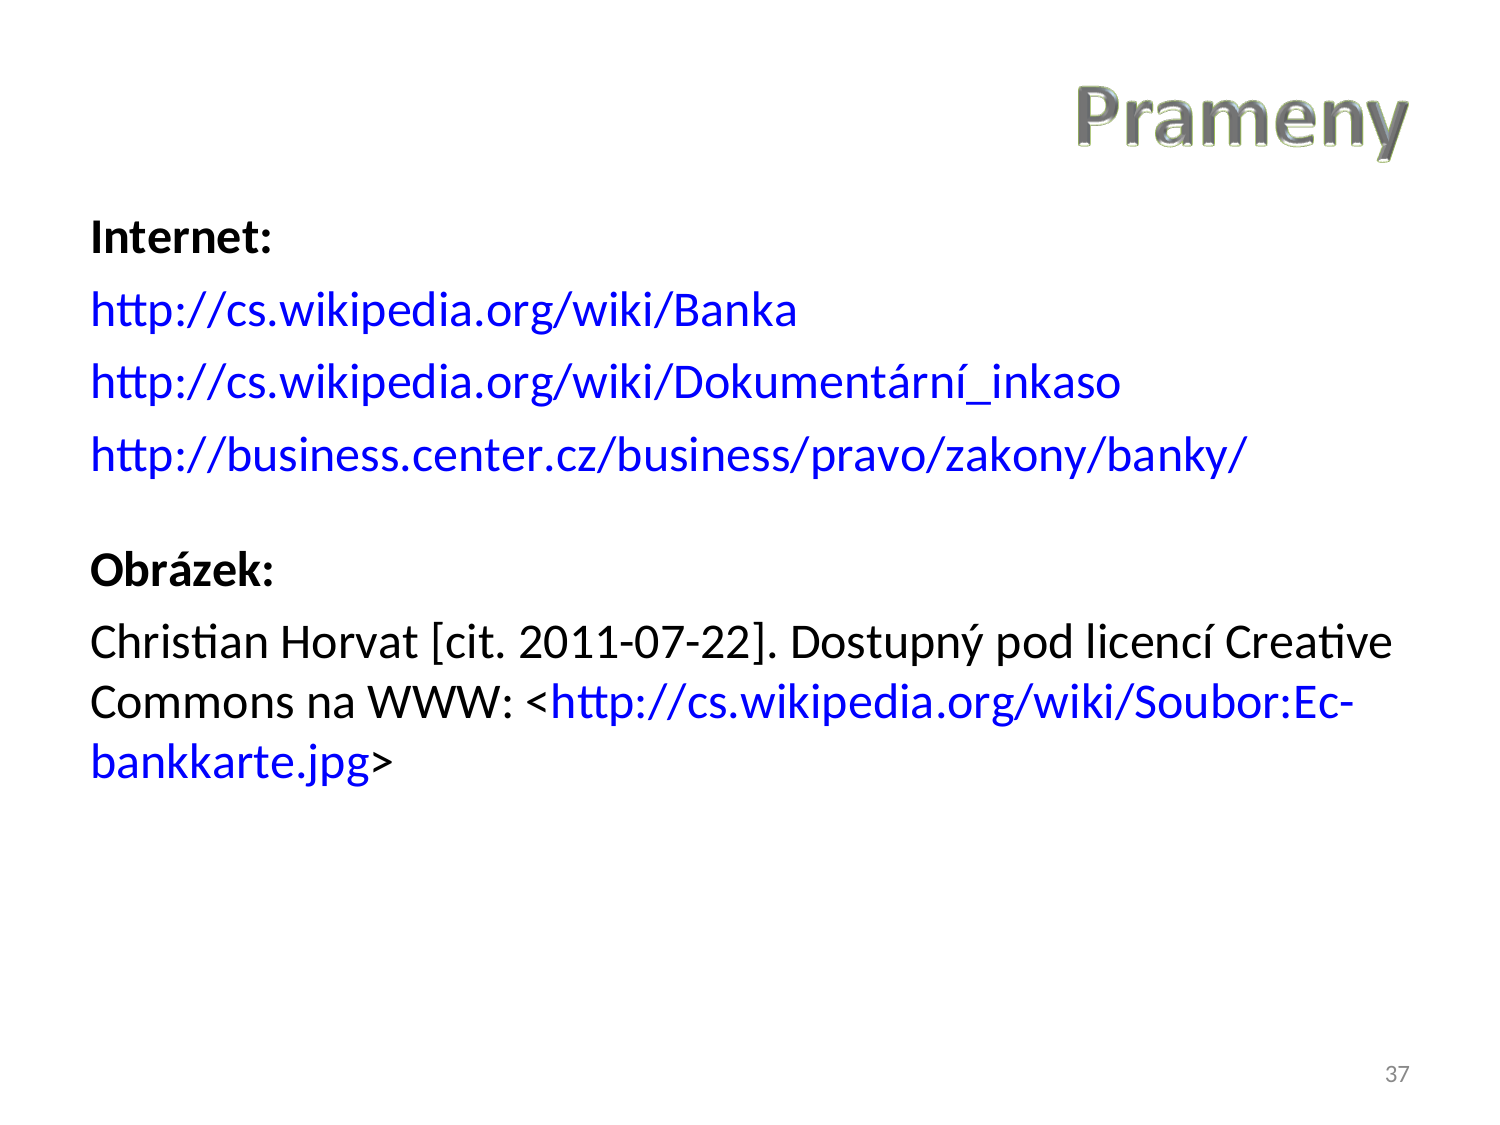

# Internet:
http://cs.wikipedia.org/wiki/Banka
http://cs.wikipedia.org/wiki/Dokumentární_inkaso
http://business.center.cz/business/pravo/zakony/banky/
Obrázek:
Christian Horvat [cit. 2011-07-22]. Dostupný pod licencí Creative Commons na WWW: <http://cs.wikipedia.org/wiki/Soubor:Ec-bankkarte.jpg>